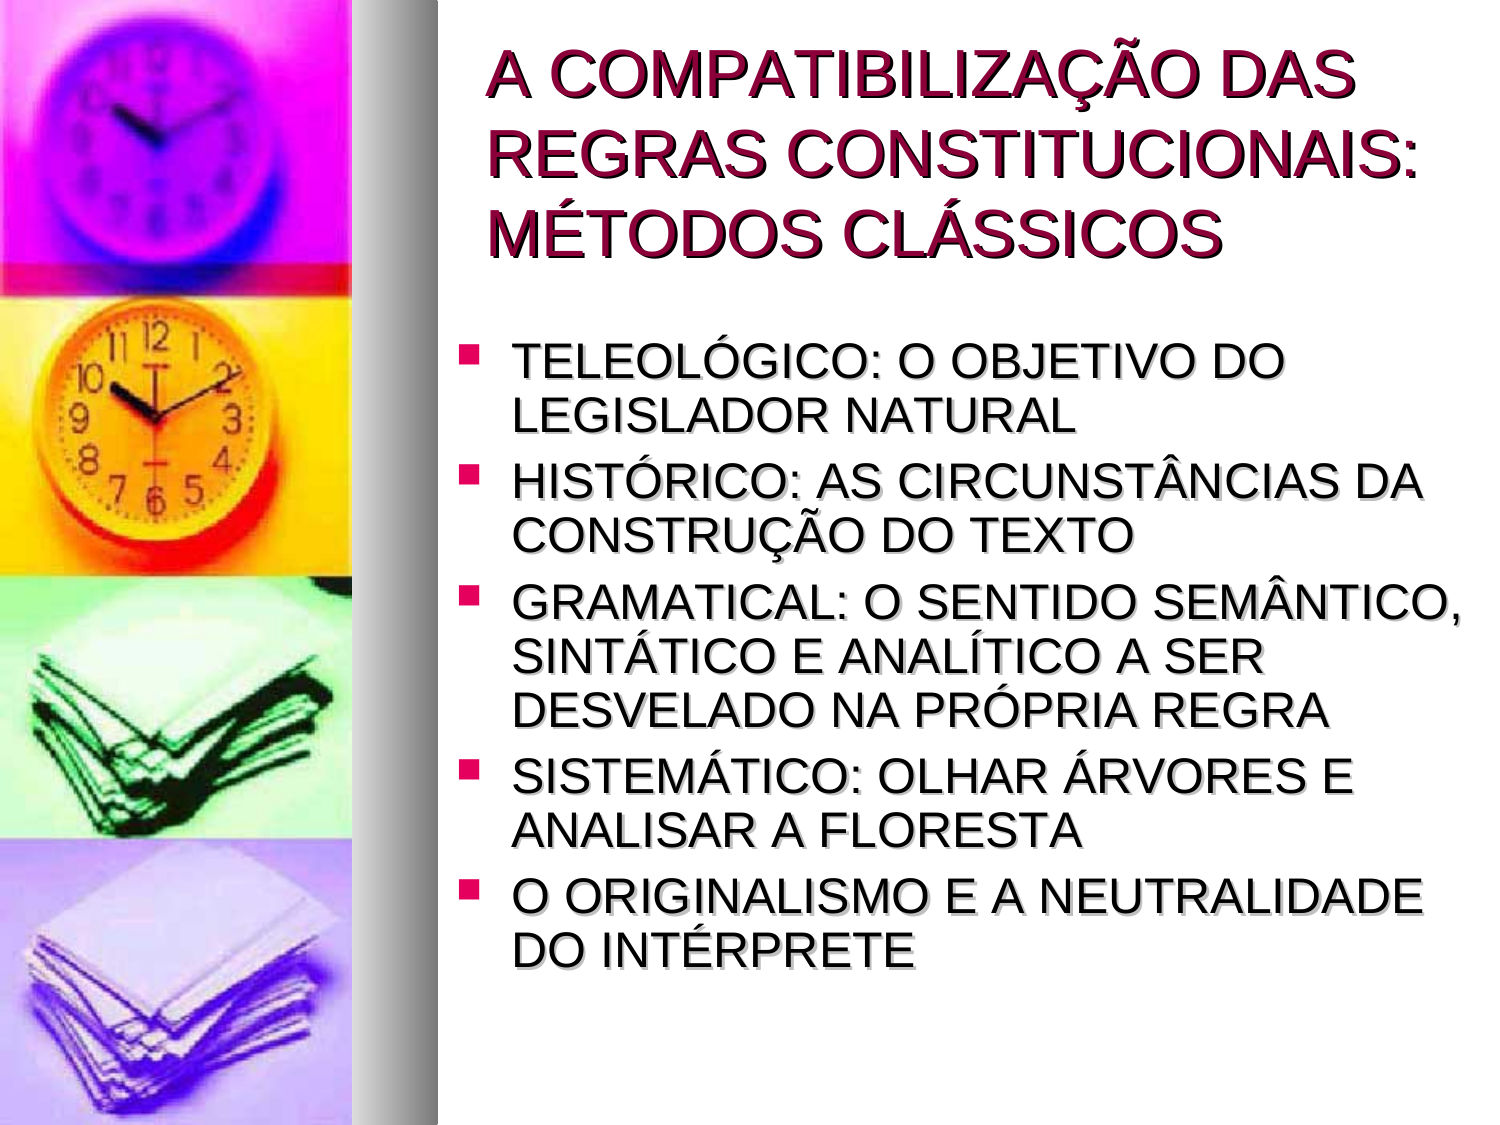

# A COMPATIBILIZAÇÃO DAS REGRAS CONSTITUCIONAIS: MÉTODOS CLÁSSICOS
TELEOLÓGICO: O OBJETIVO DO LEGISLADOR NATURAL
HISTÓRICO: AS CIRCUNSTÂNCIAS DA CONSTRUÇÃO DO TEXTO
GRAMATICAL: O SENTIDO SEMÂNTICO, SINTÁTICO E ANALÍTICO A SER DESVELADO NA PRÓPRIA REGRA
SISTEMÁTICO: OLHAR ÁRVORES E ANALISAR A FLORESTA
O ORIGINALISMO E A NEUTRALIDADE DO INTÉRPRETE